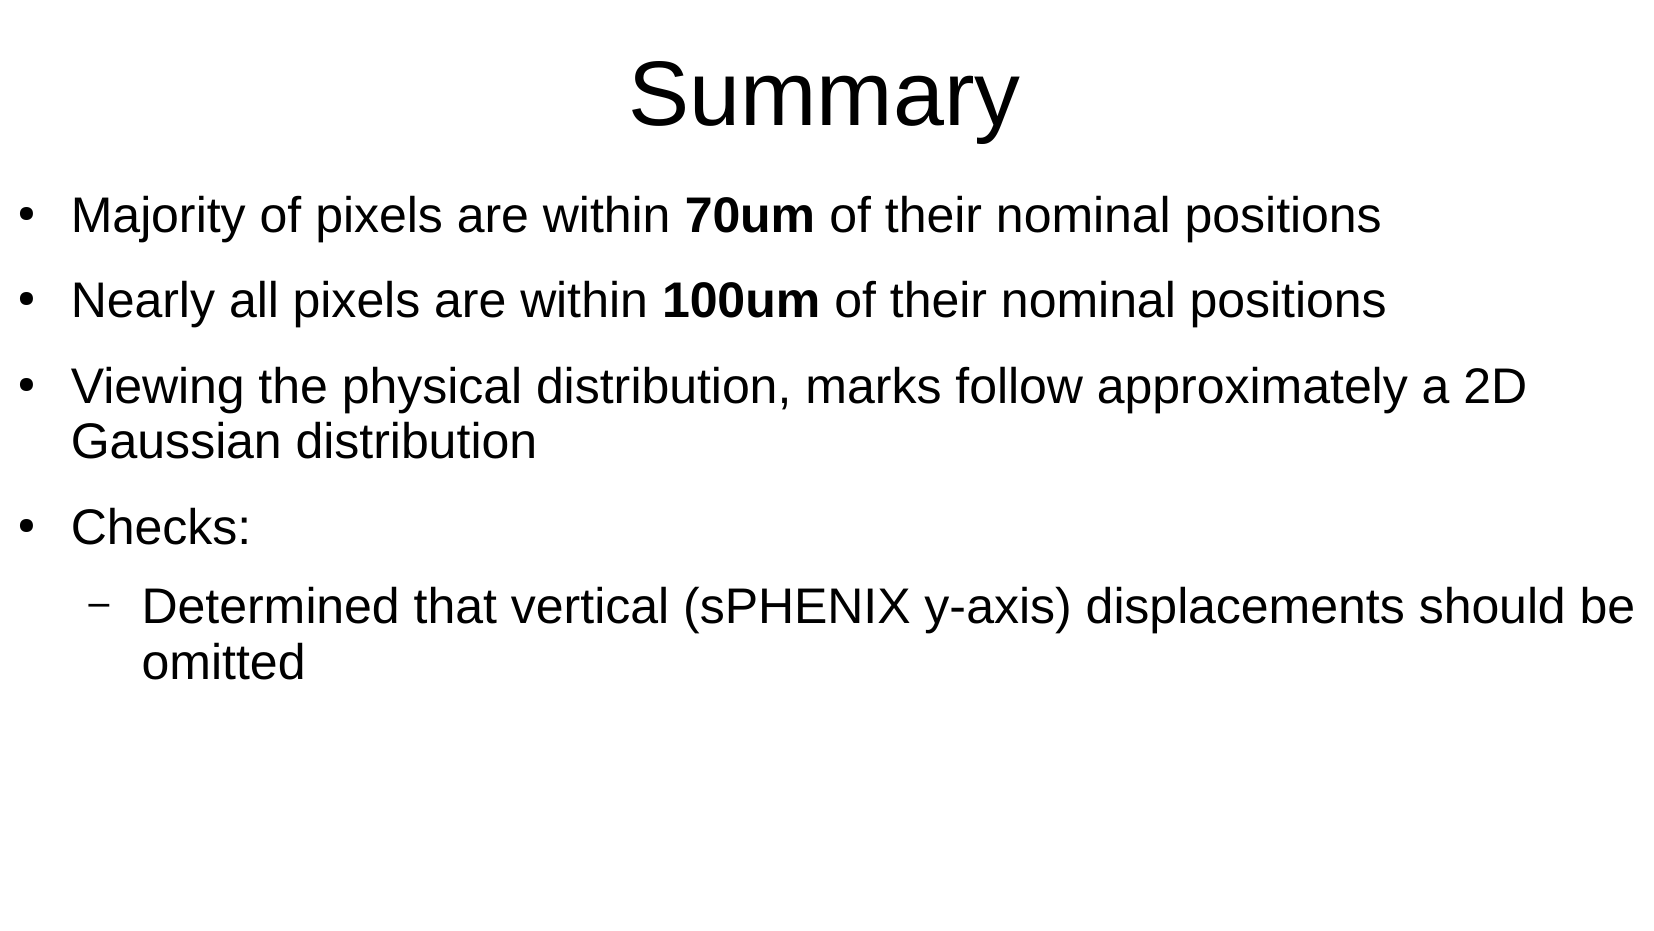

# Summary
Majority of pixels are within 70um of their nominal positions
Nearly all pixels are within 100um of their nominal positions
Viewing the physical distribution, marks follow approximately a 2D Gaussian distribution
Checks:
Determined that vertical (sPHENIX y-axis) displacements should be omitted